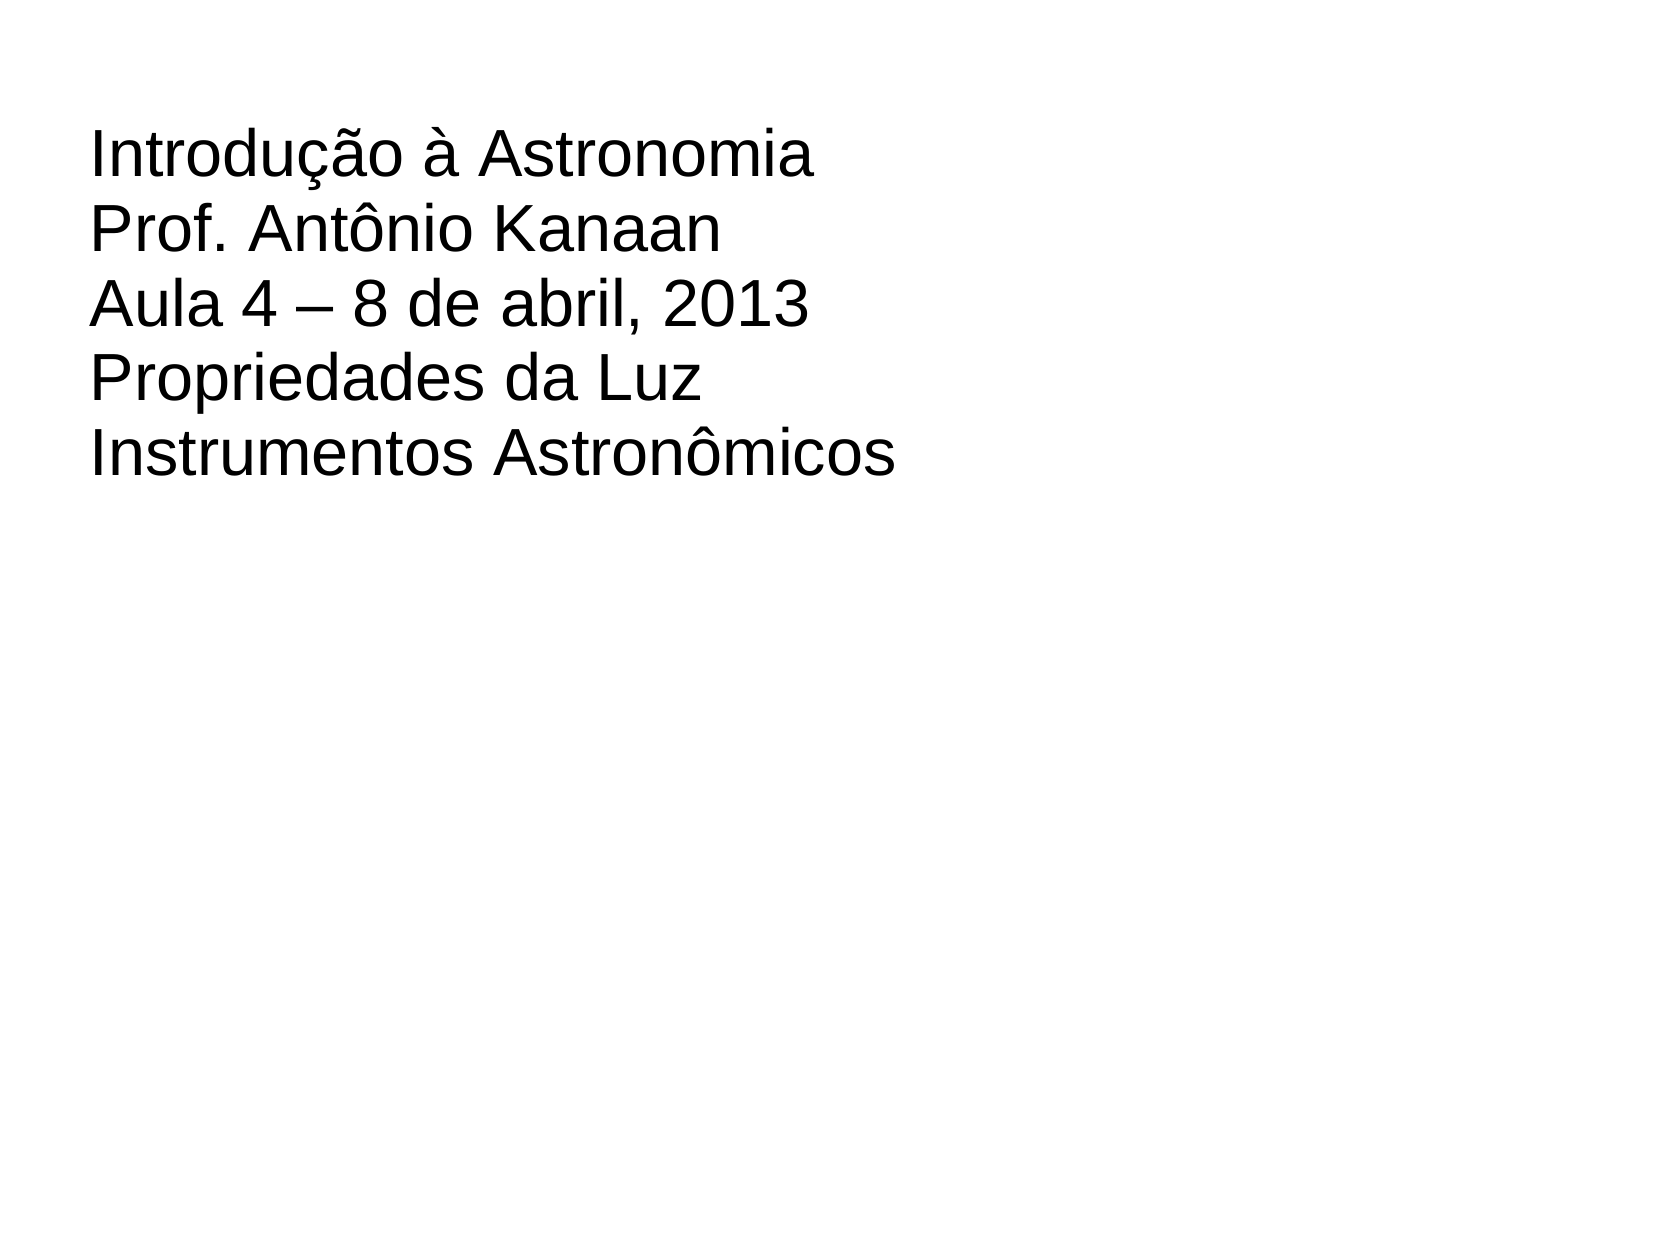

Introdução à Astronomia
Prof. Antônio Kanaan
Aula 4 – 8 de abril, 2013
Propriedades da Luz
Instrumentos Astronômicos